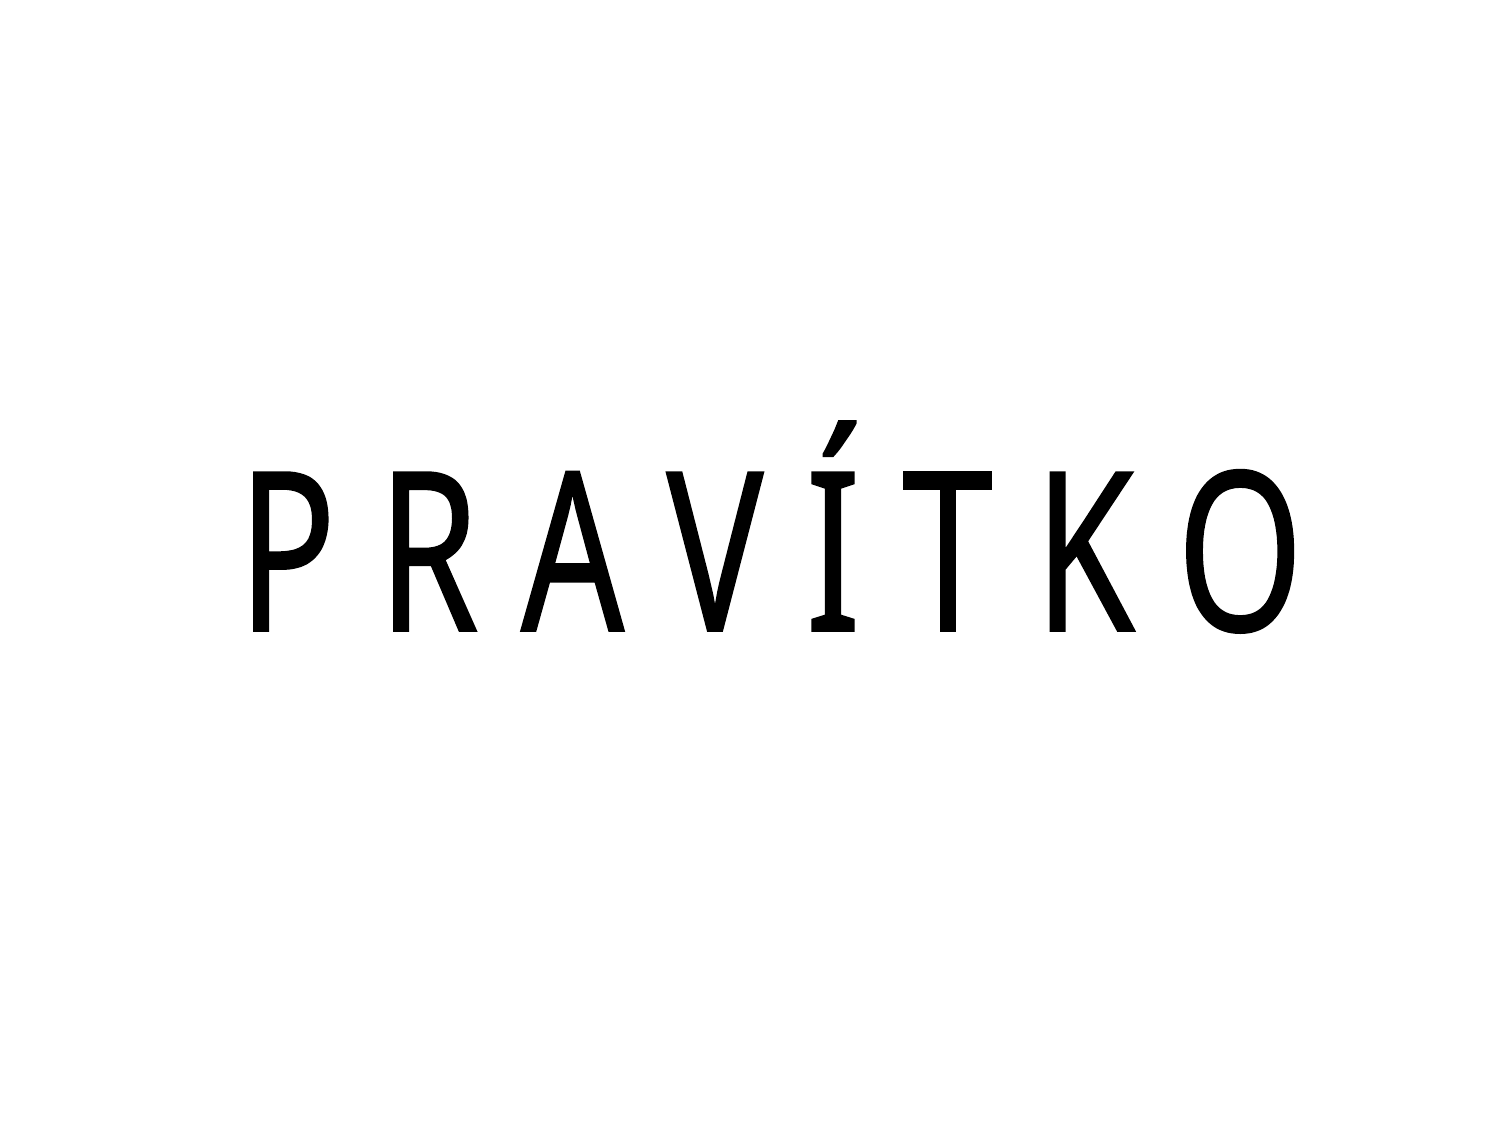

P R A V Í T K O